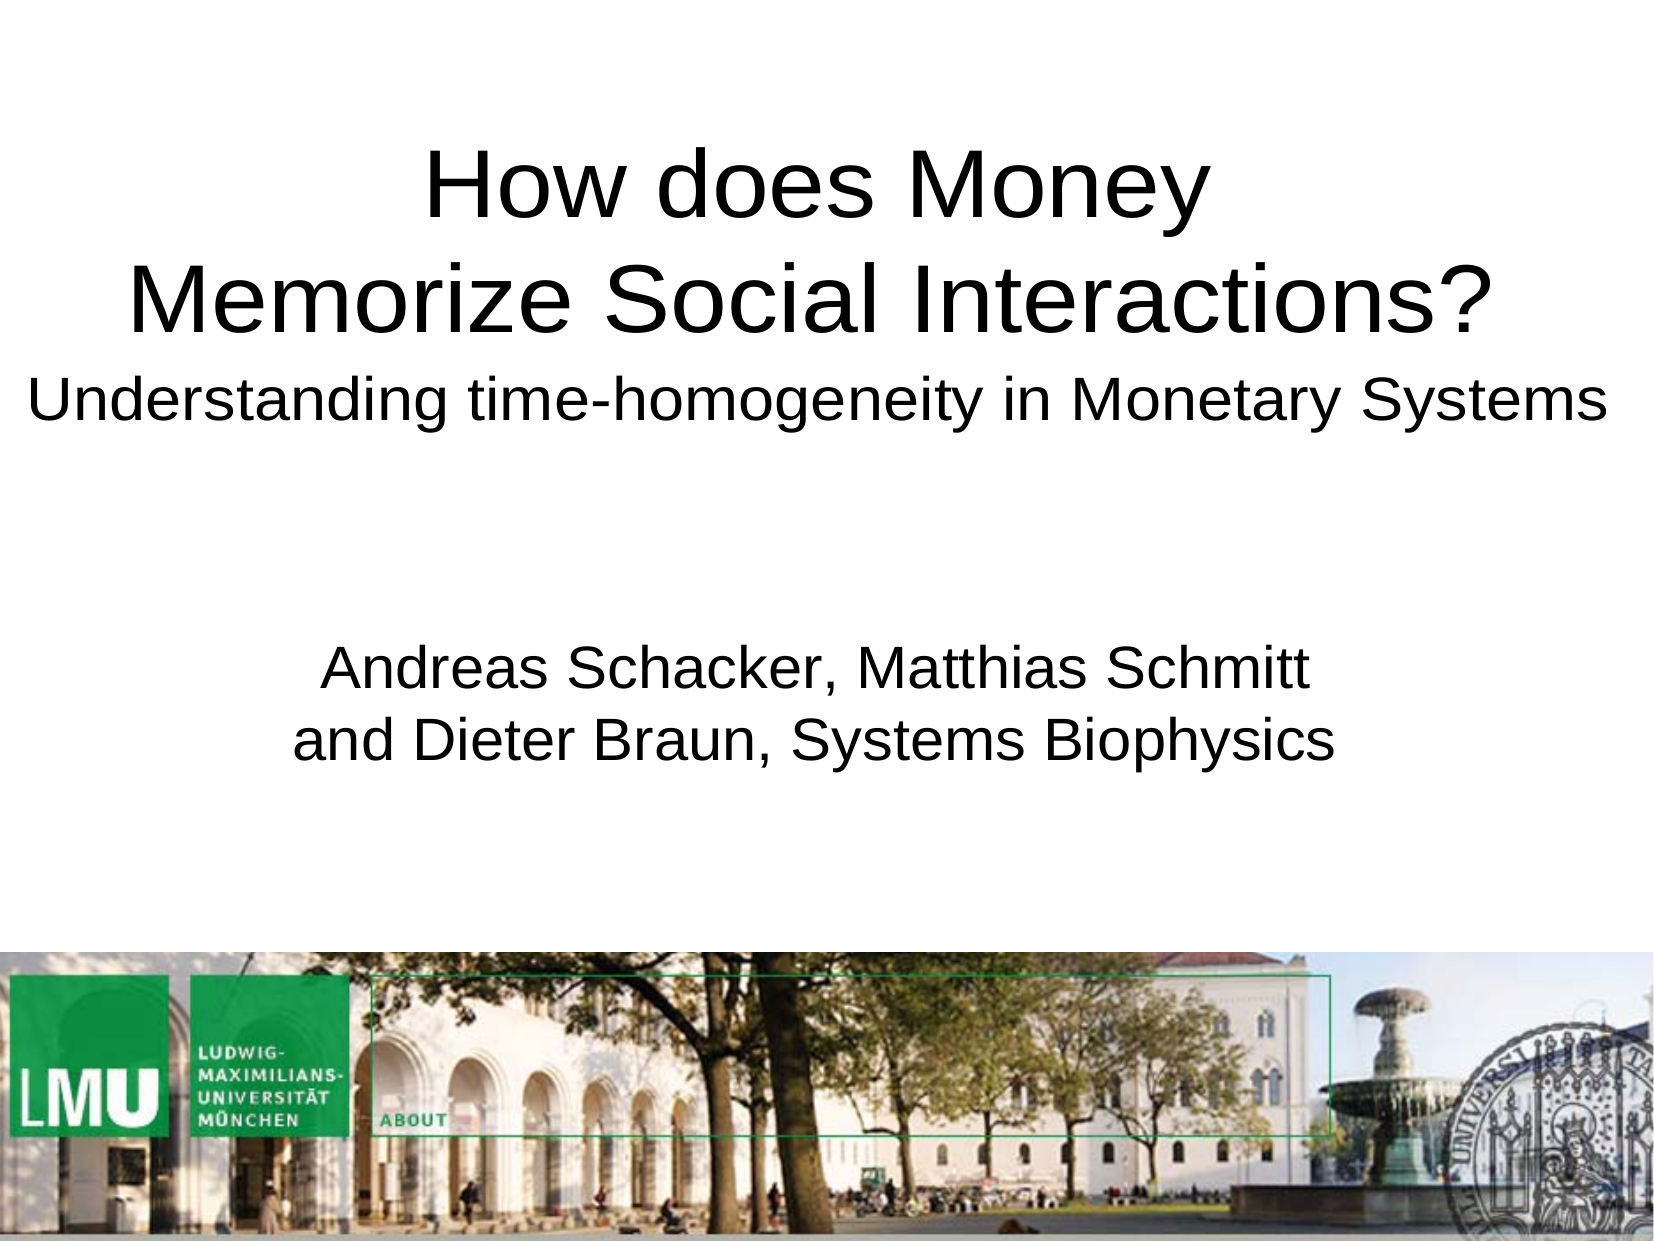

How does Money
Memorize Social Interactions?
Understanding time-homogeneity in Monetary Systems
Andreas Schacker, Matthias Schmitt
and Dieter Braun, Systems Biophysics